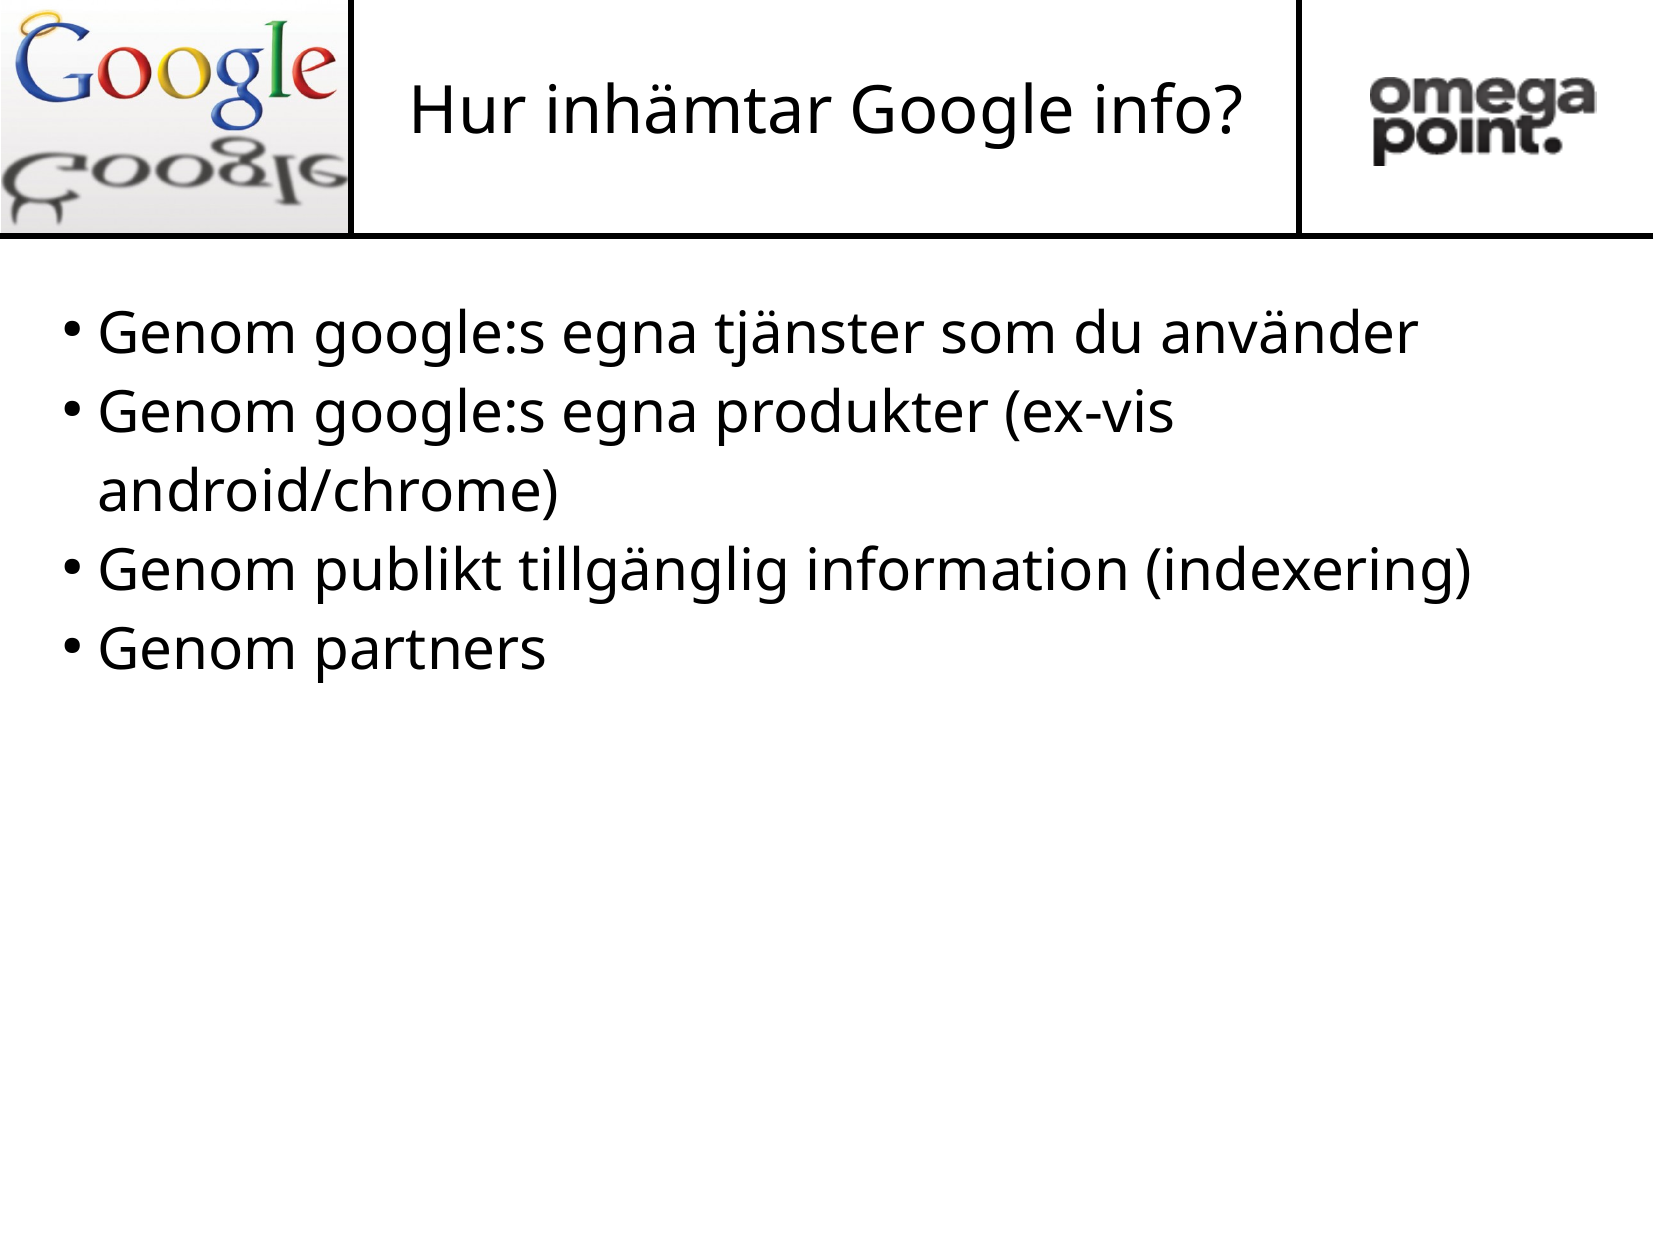

Hur inhämtar Google info?
Genom google:s egna tjänster som du använder
Genom google:s egna produkter (ex-vis android/chrome)
Genom publikt tillgänglig information (indexering)
Genom partners